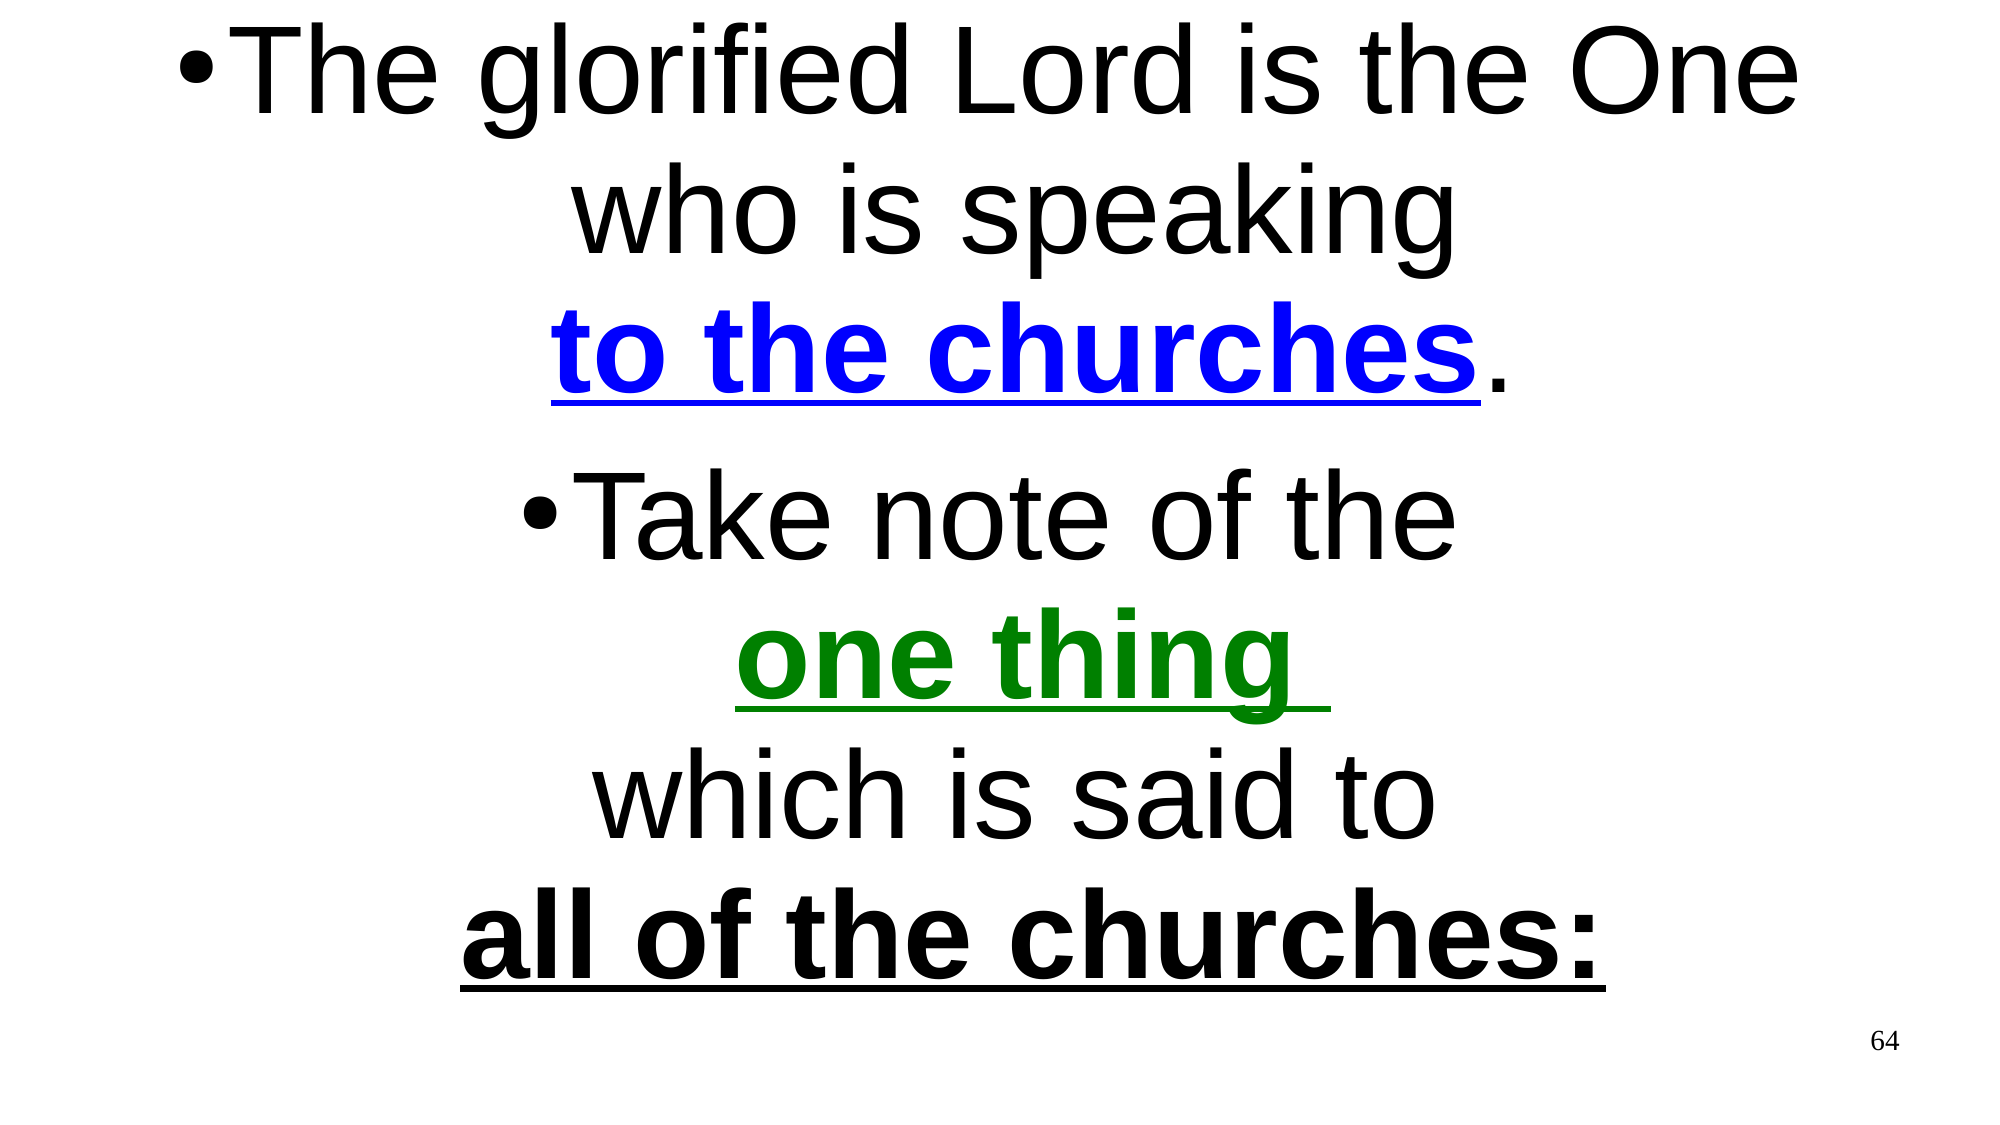

# The glorified Lord is the One who is speaking to the churches.
Take note of the
one thing
which is said to
all of the churches:
64